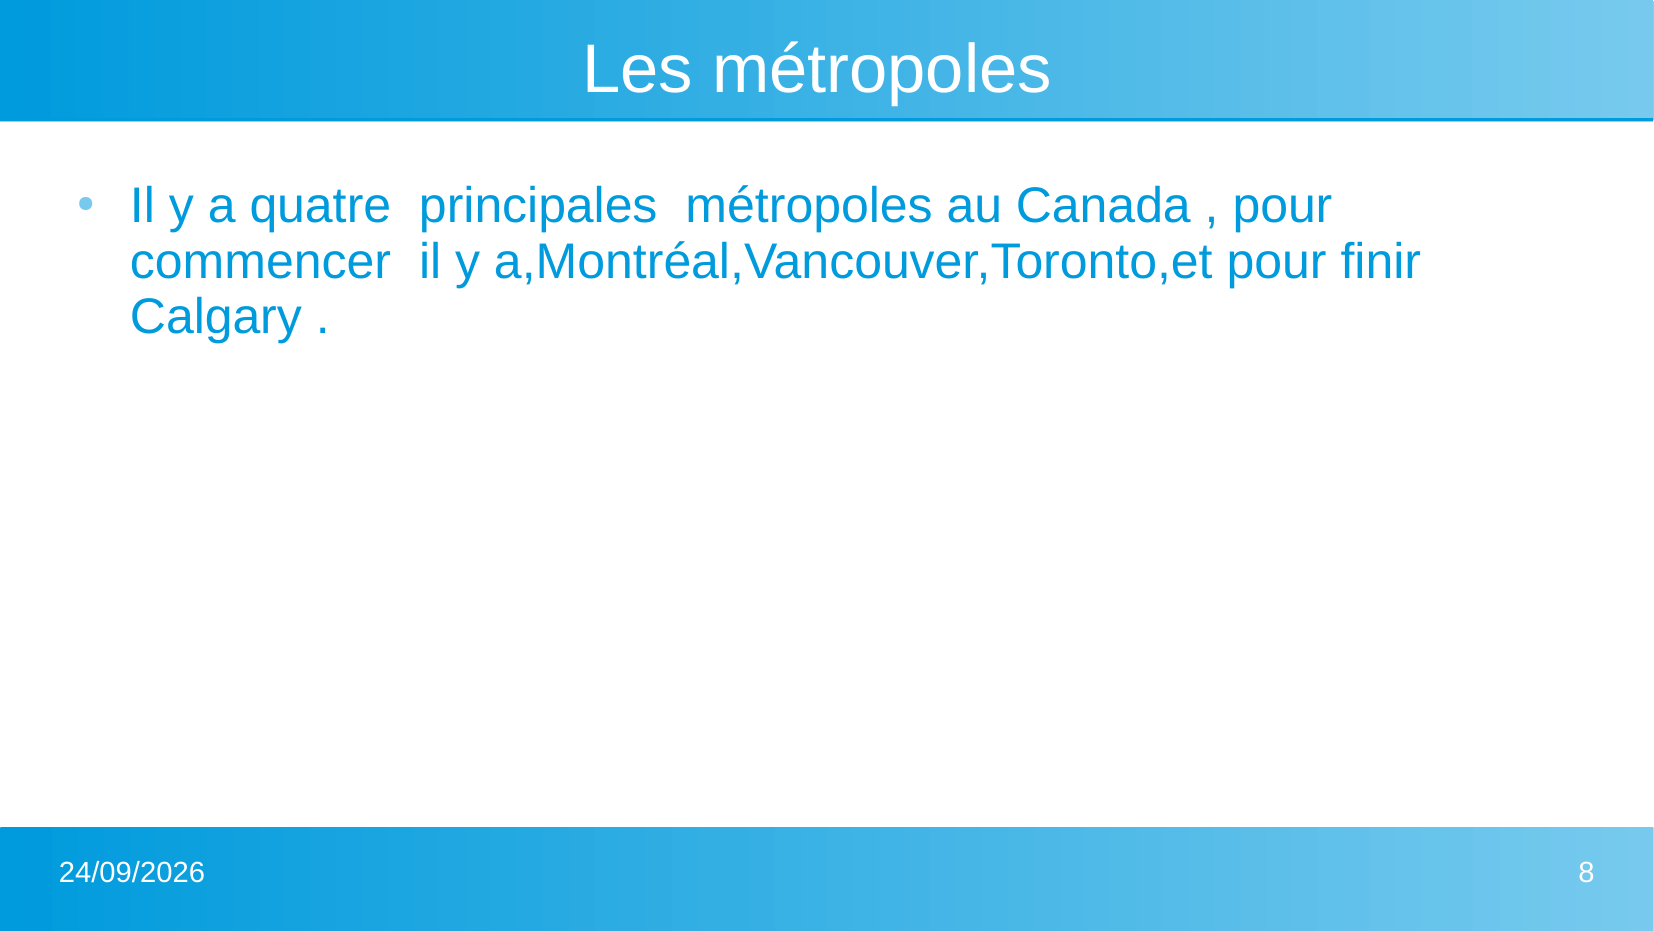

# Les métropoles
Il y a quatre principales métropoles au Canada , pour commencer il y a,Montréal,Vancouver,Toronto,et pour finir Calgary .
8